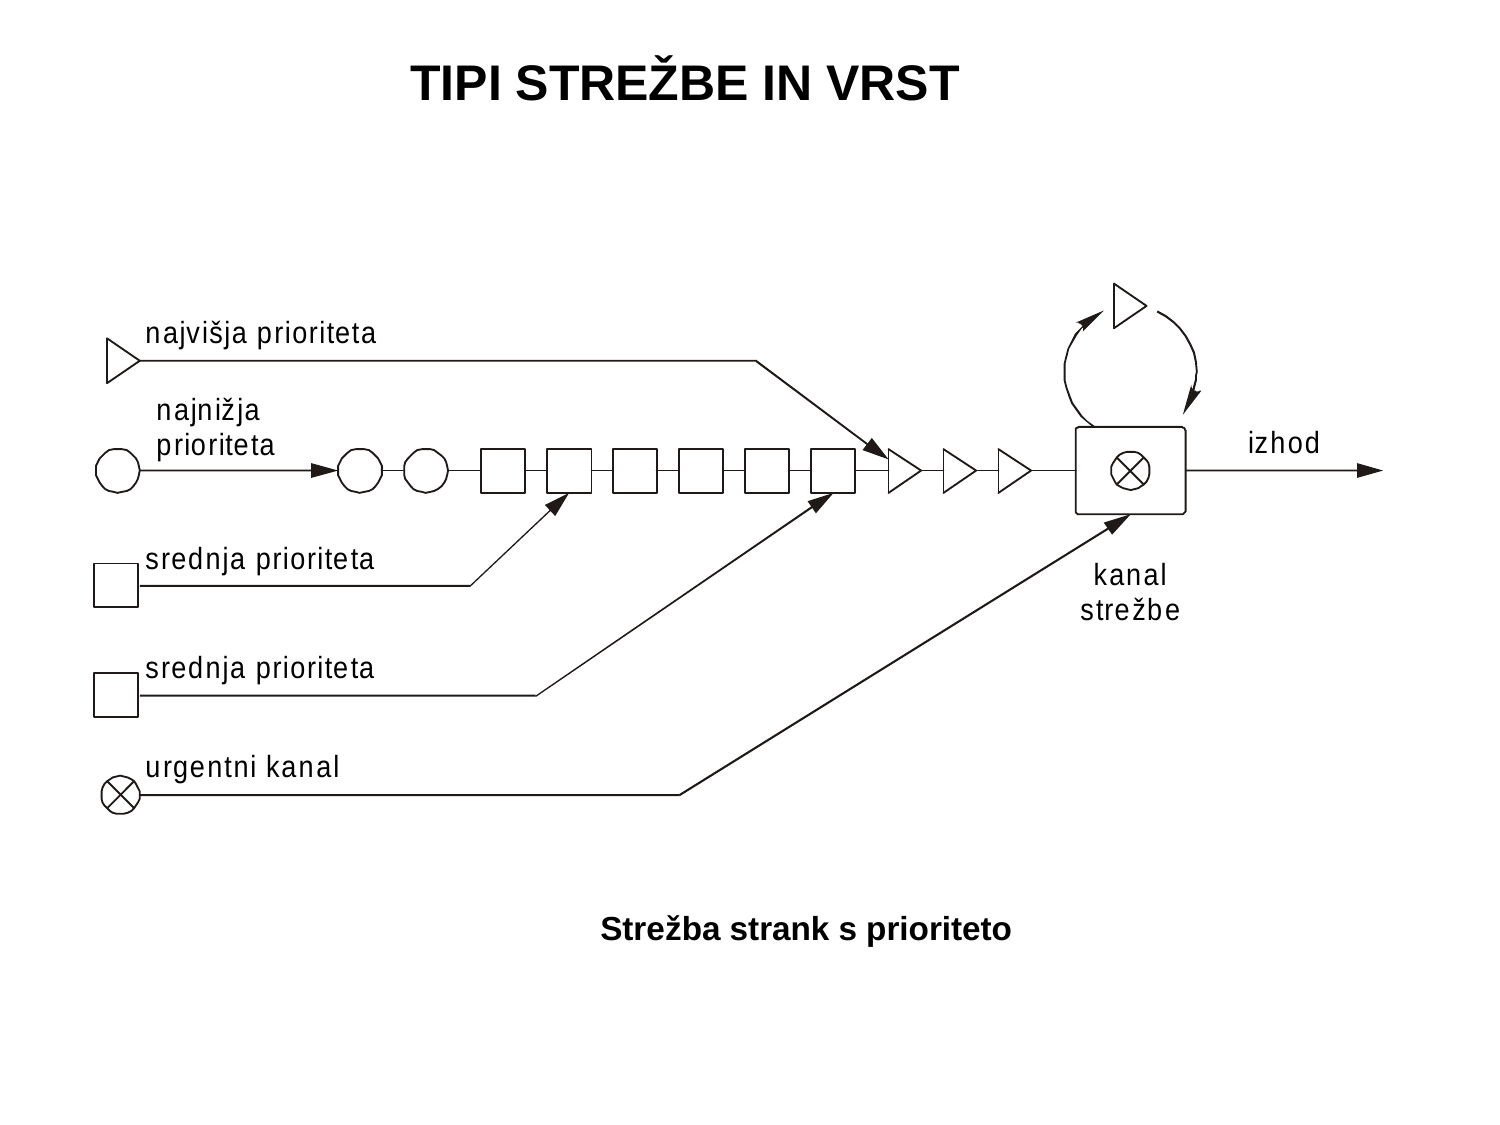

TIPI STREŽBE IN VRST
Strežba strank s prioriteto